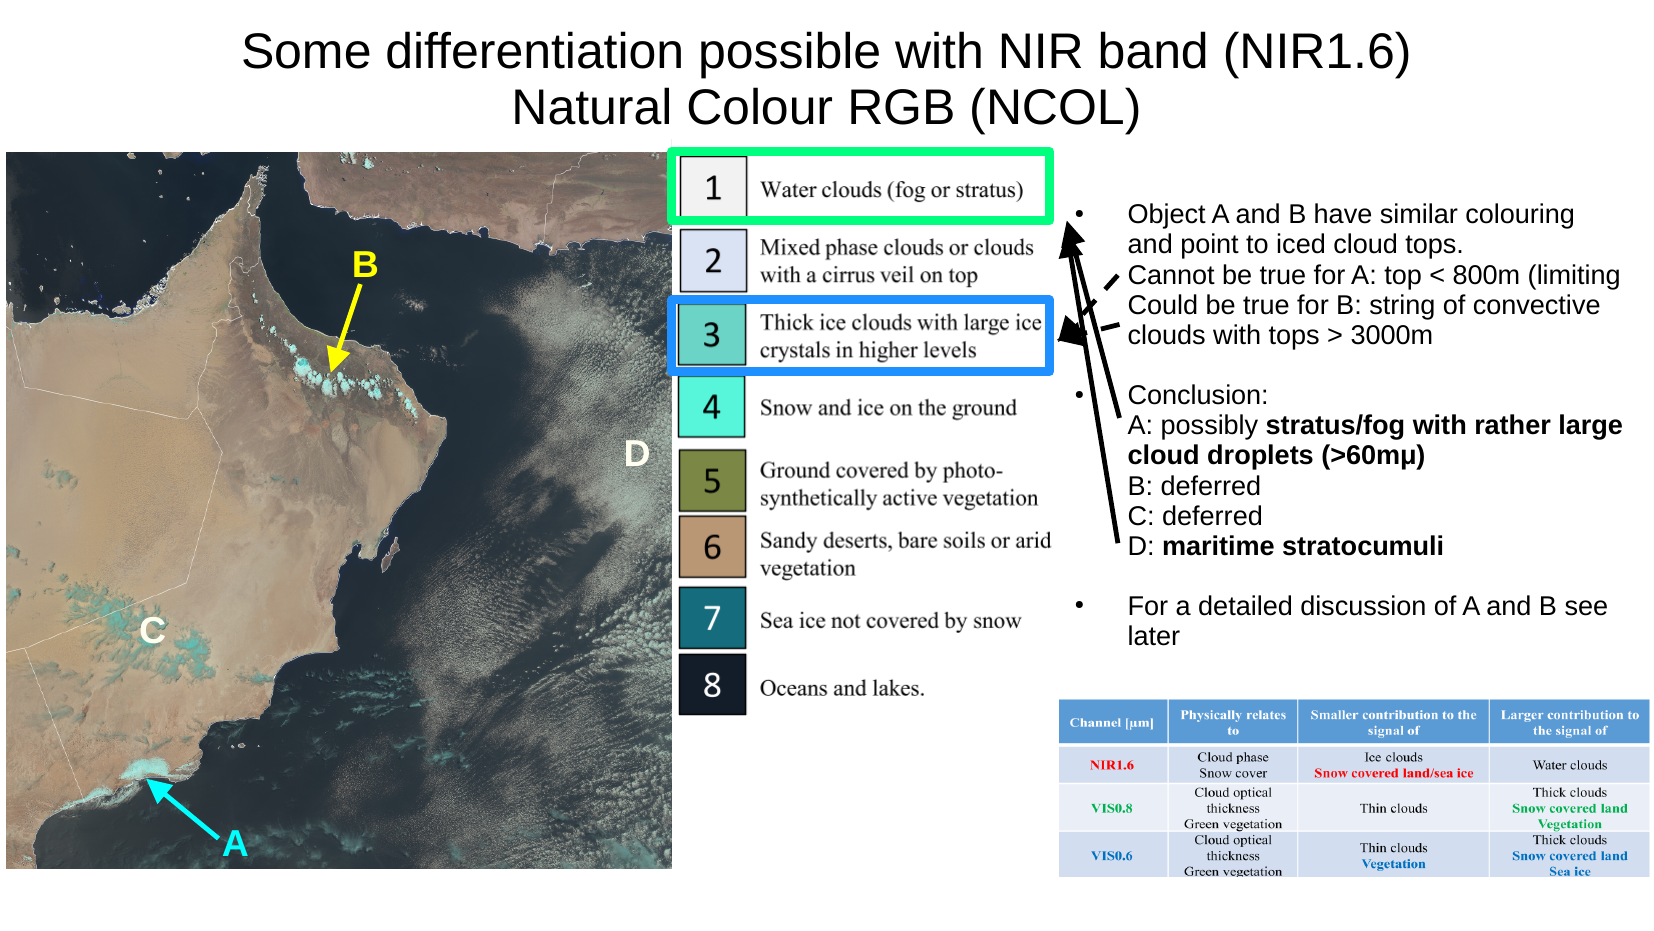

# Some differentiation possible with NIR band (NIR1.6) Natural Colour RGB (NCOL)
Object A and B have similar colouring and point to iced cloud tops.
Cannot be true for A: top < 800m (limiting
Could be true for B: string of convective clouds with tops > 3000m
Conclusion:
A: possibly stratus/fog with rather large cloud droplets (>60mμ)
B: deferred
C: deferred
D: maritime stratocumuli
For a detailed discussion of A and B see later
B
D
C
A